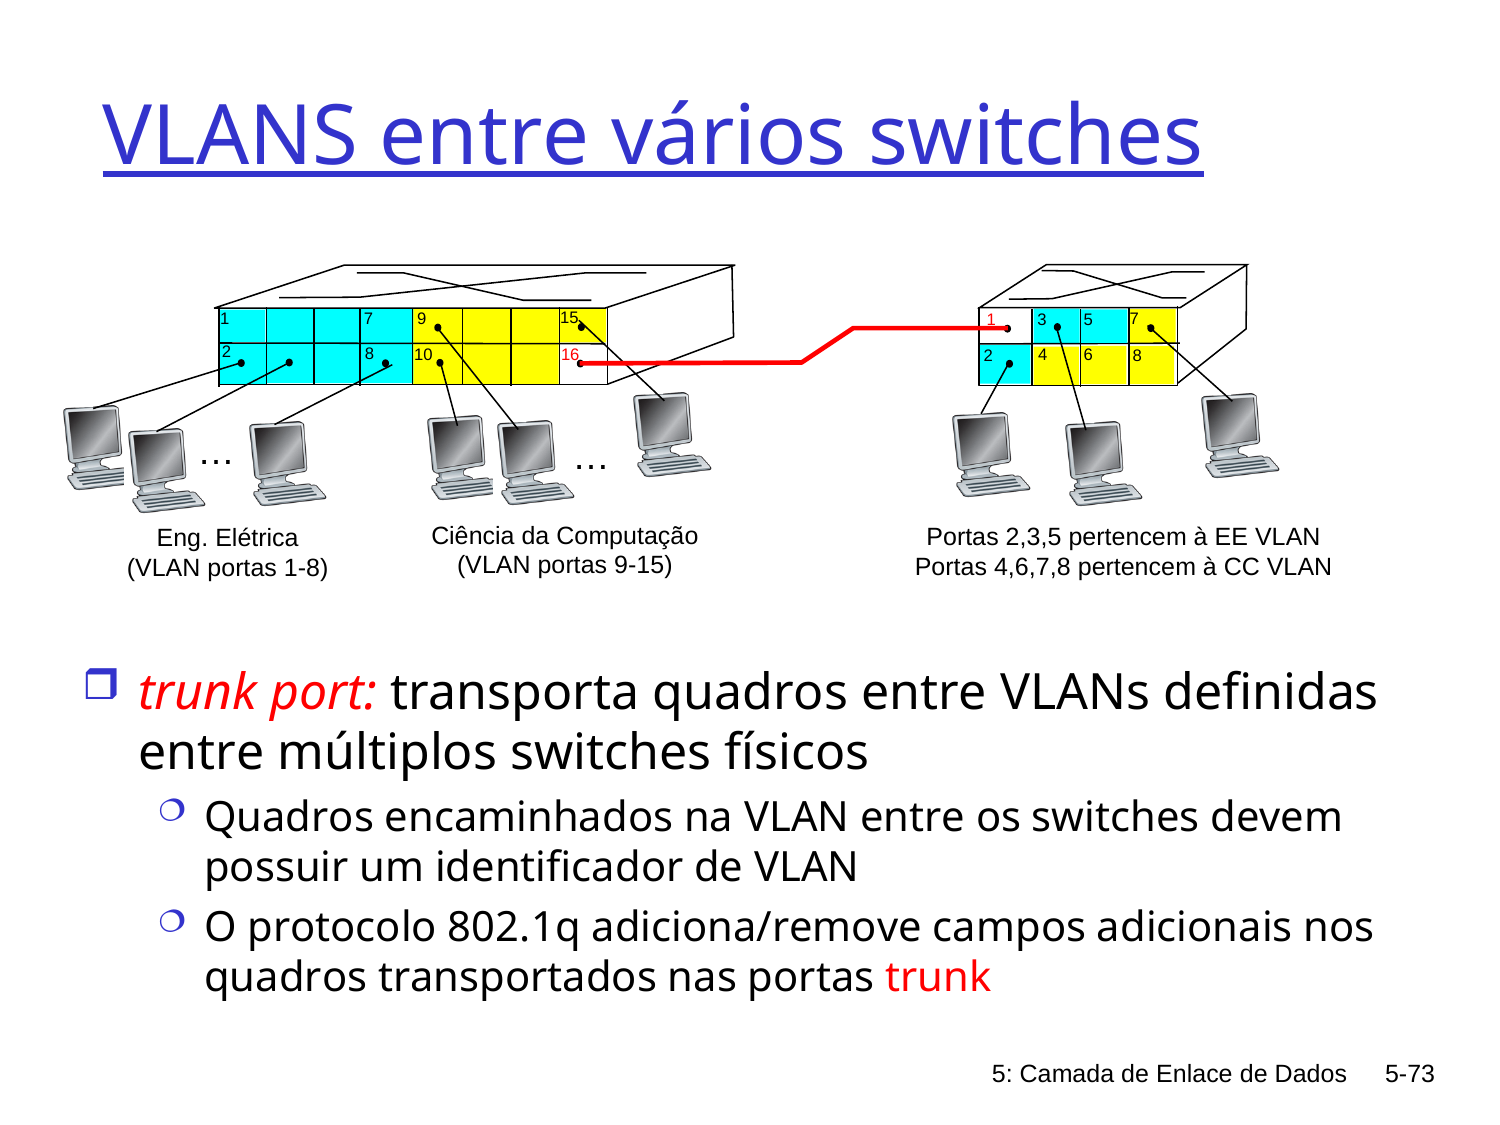

# VLANS entre vários switches
15
7
9
7
1
1
16
3
5
2
8
10
4
6
2
8
…
…
Ciência da Computação
(VLAN portas 9-15)
Portas 2,3,5 pertencem à EE VLAN
Portas 4,6,7,8 pertencem à CC VLAN
Eng. Elétrica
(VLAN portas 1-8)
trunk port: transporta quadros entre VLANs definidas entre múltiplos switches físicos
Quadros encaminhados na VLAN entre os switches devem possuir um identificador de VLAN
O protocolo 802.1q adiciona/remove campos adicionais nos quadros transportados nas portas trunk
5: Camada de Enlace de Dados